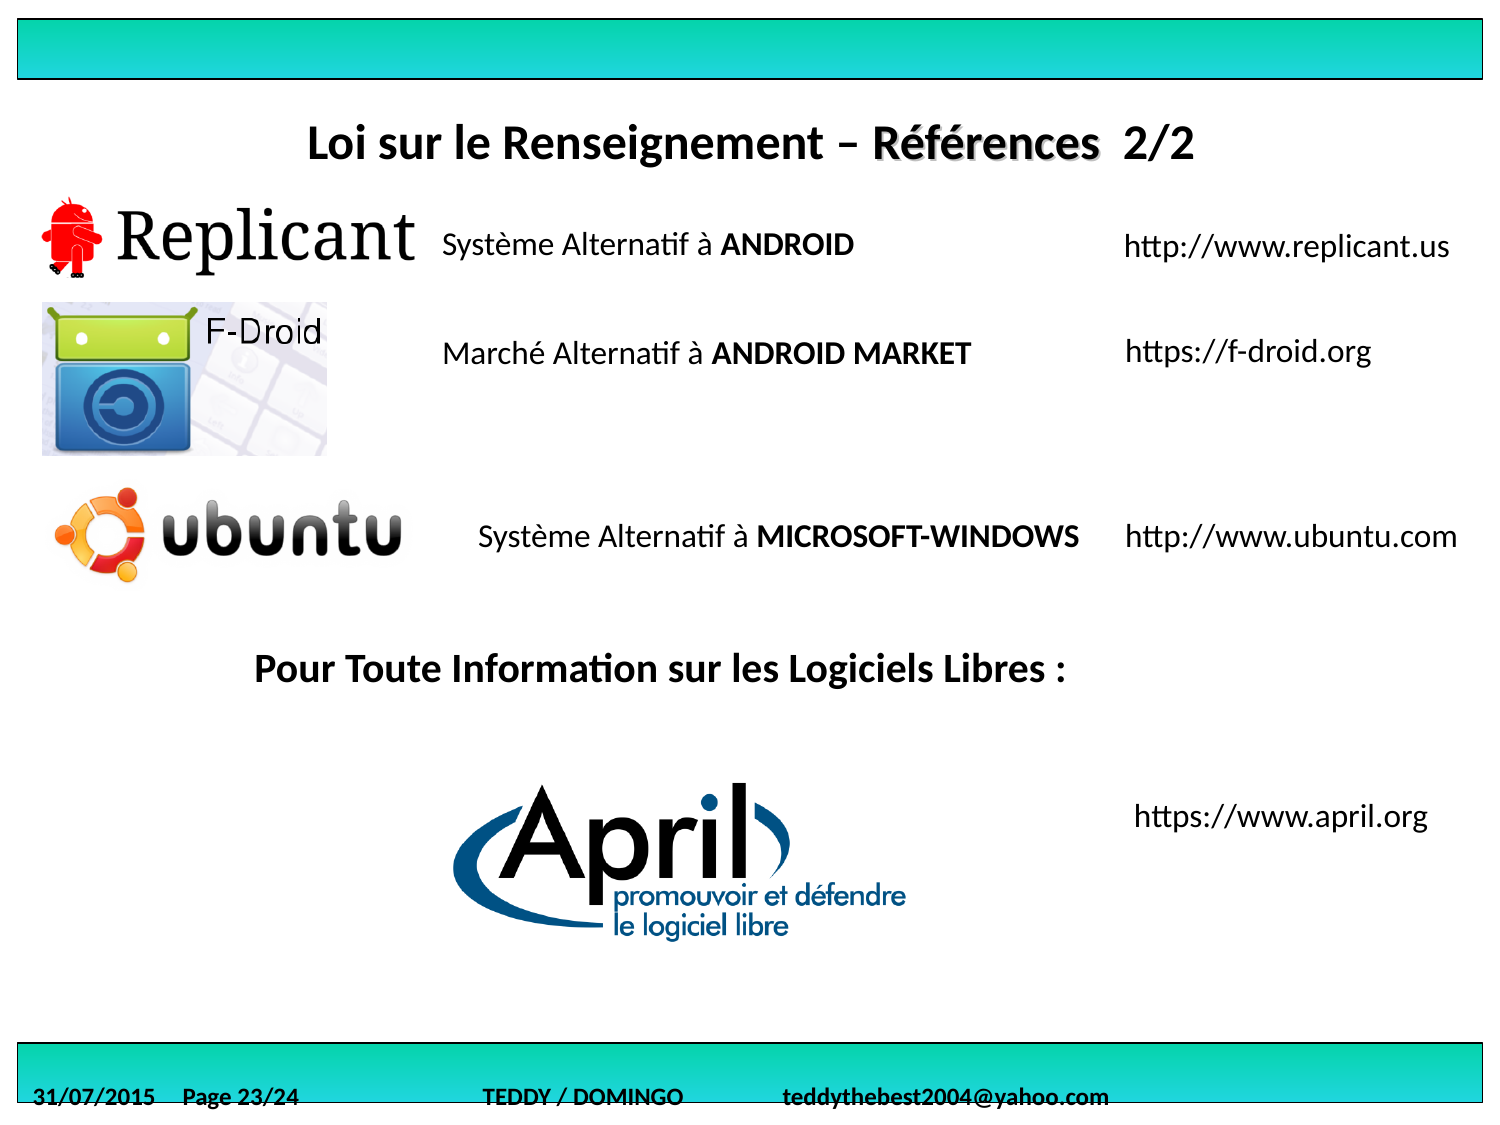

Loi sur le Renseignement – Références 2/2
Système Alternatif à ANDROID
http://www.replicant.us
https://f-droid.org
Marché Alternatif à ANDROID MARKET
Système Alternatif à MICROSOFT-WINDOWS
http://www.ubuntu.com
Pour Toute Information sur les Logiciels Libres :
https://www.april.org
31/07/2015	Page 23/24			TEDDY / DOMINGO		teddythebest2004@yahoo.com